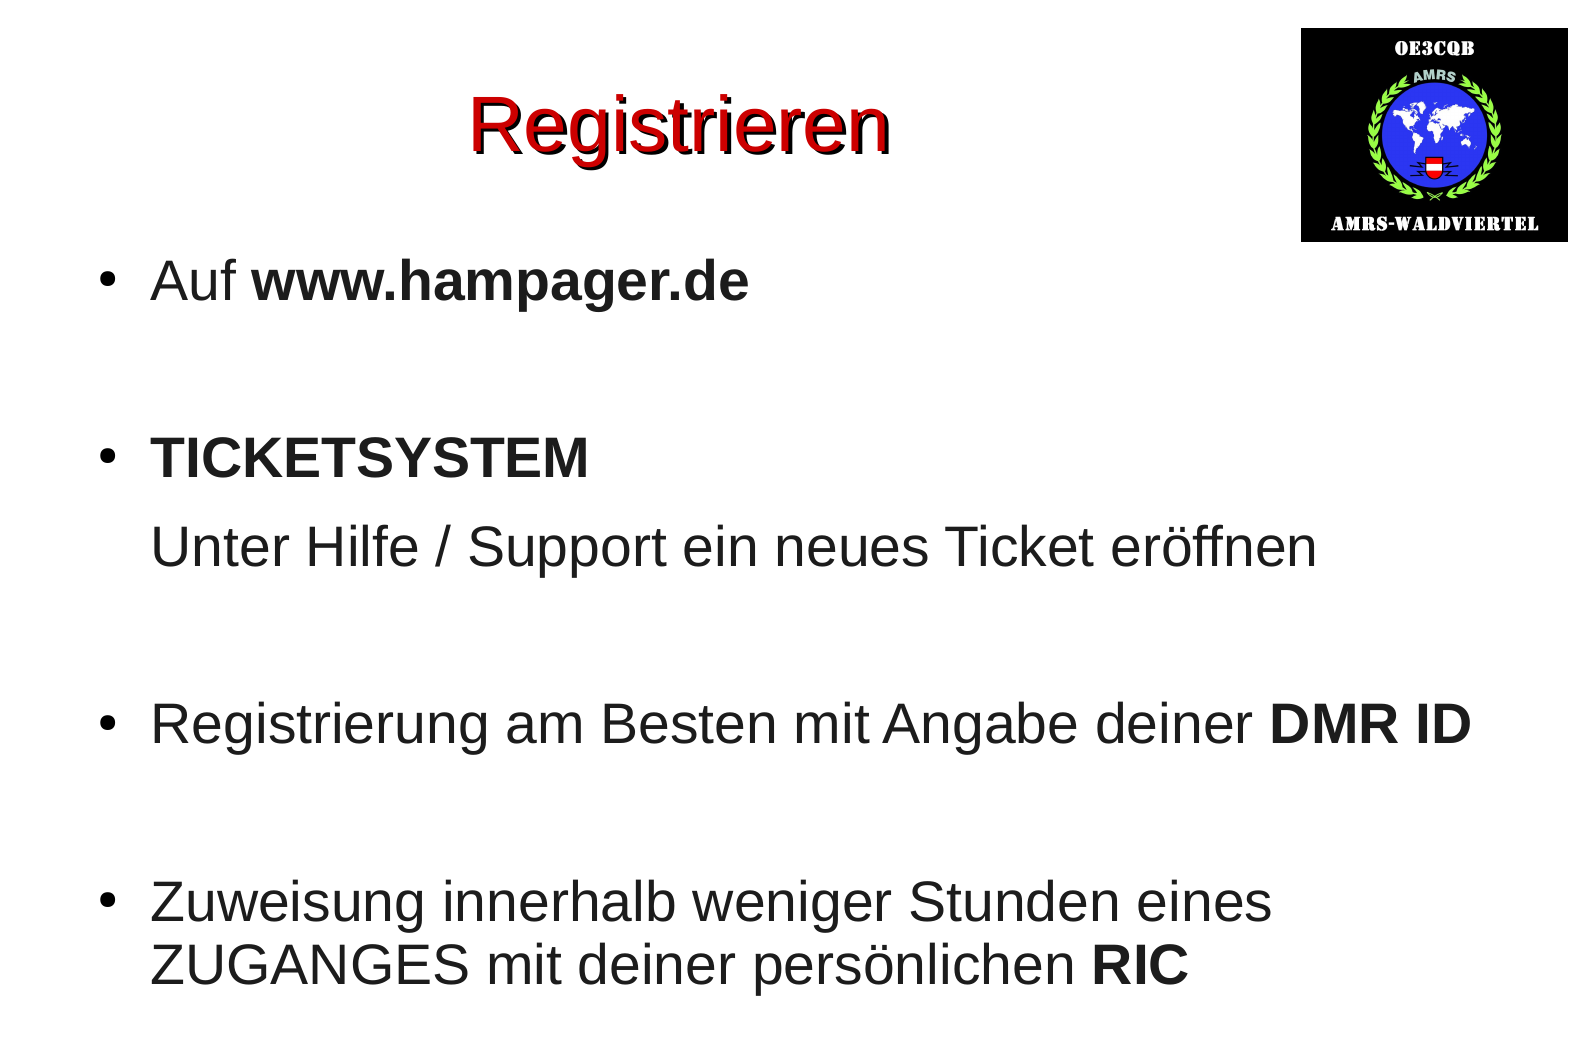

# Registrieren
Auf www.hampager.de
TICKETSYSTEM
Unter Hilfe / Support ein neues Ticket eröffnen
Registrierung am Besten mit Angabe deiner DMR ID
Zuweisung innerhalb weniger Stunden eines ZUGANGES mit deiner persönlichen RIC